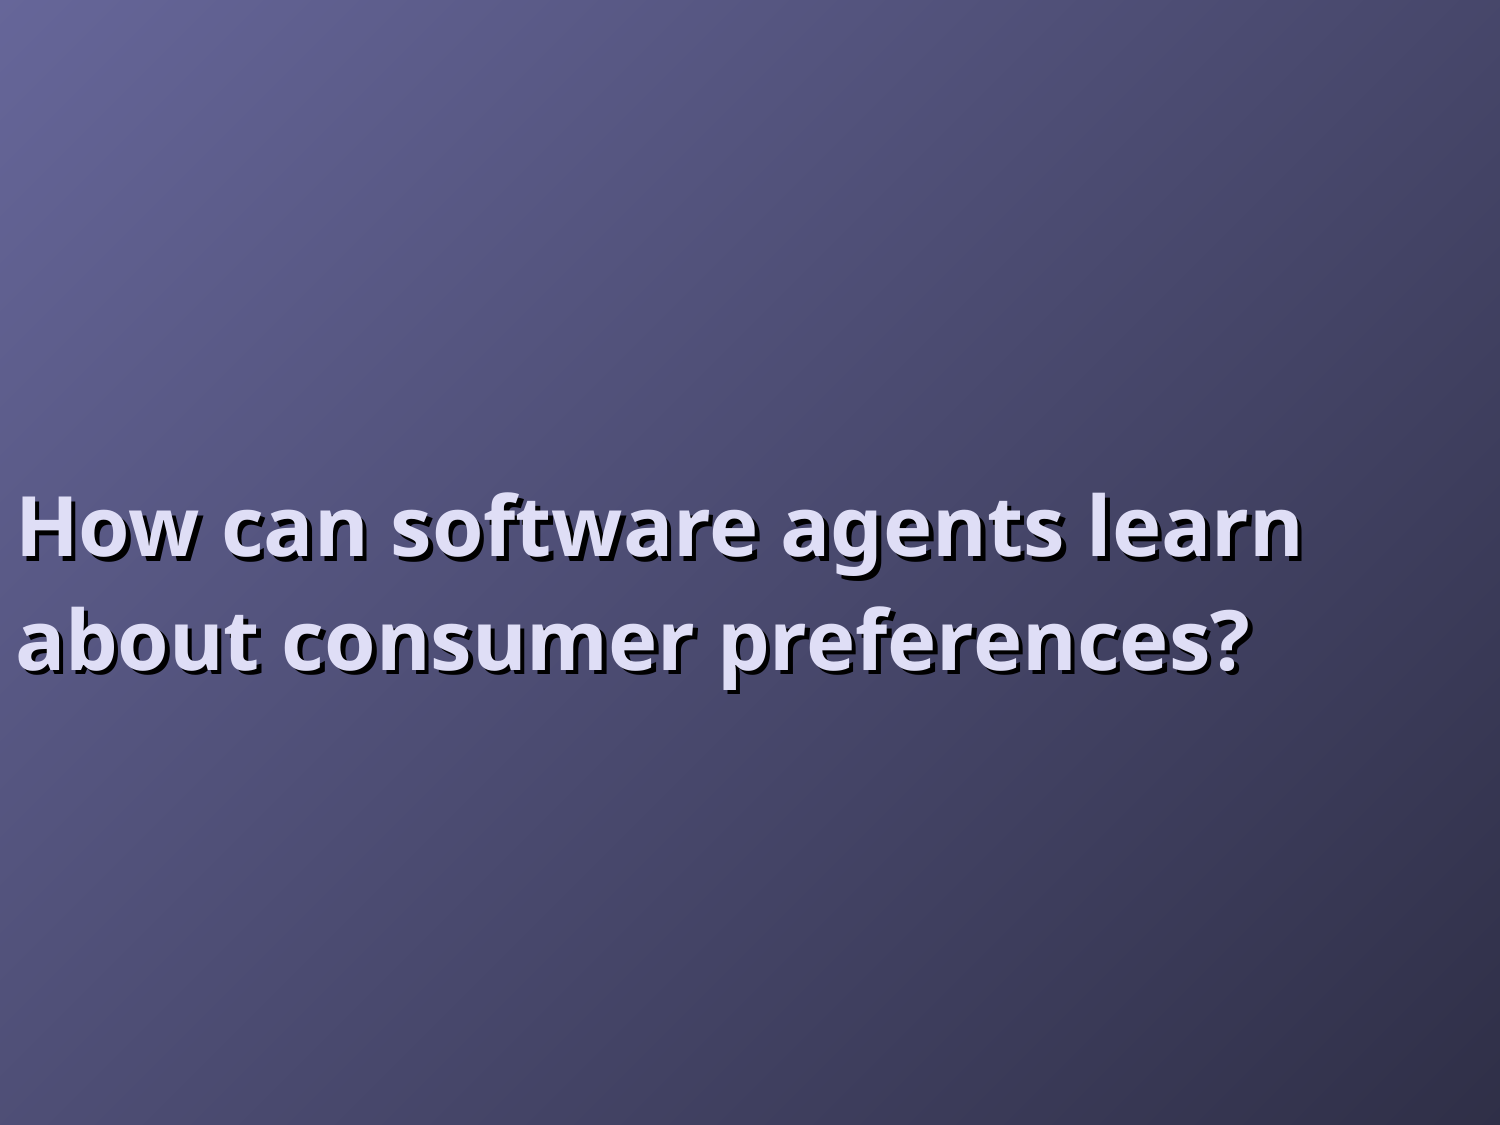

# How can software agents learn about consumer preferences?